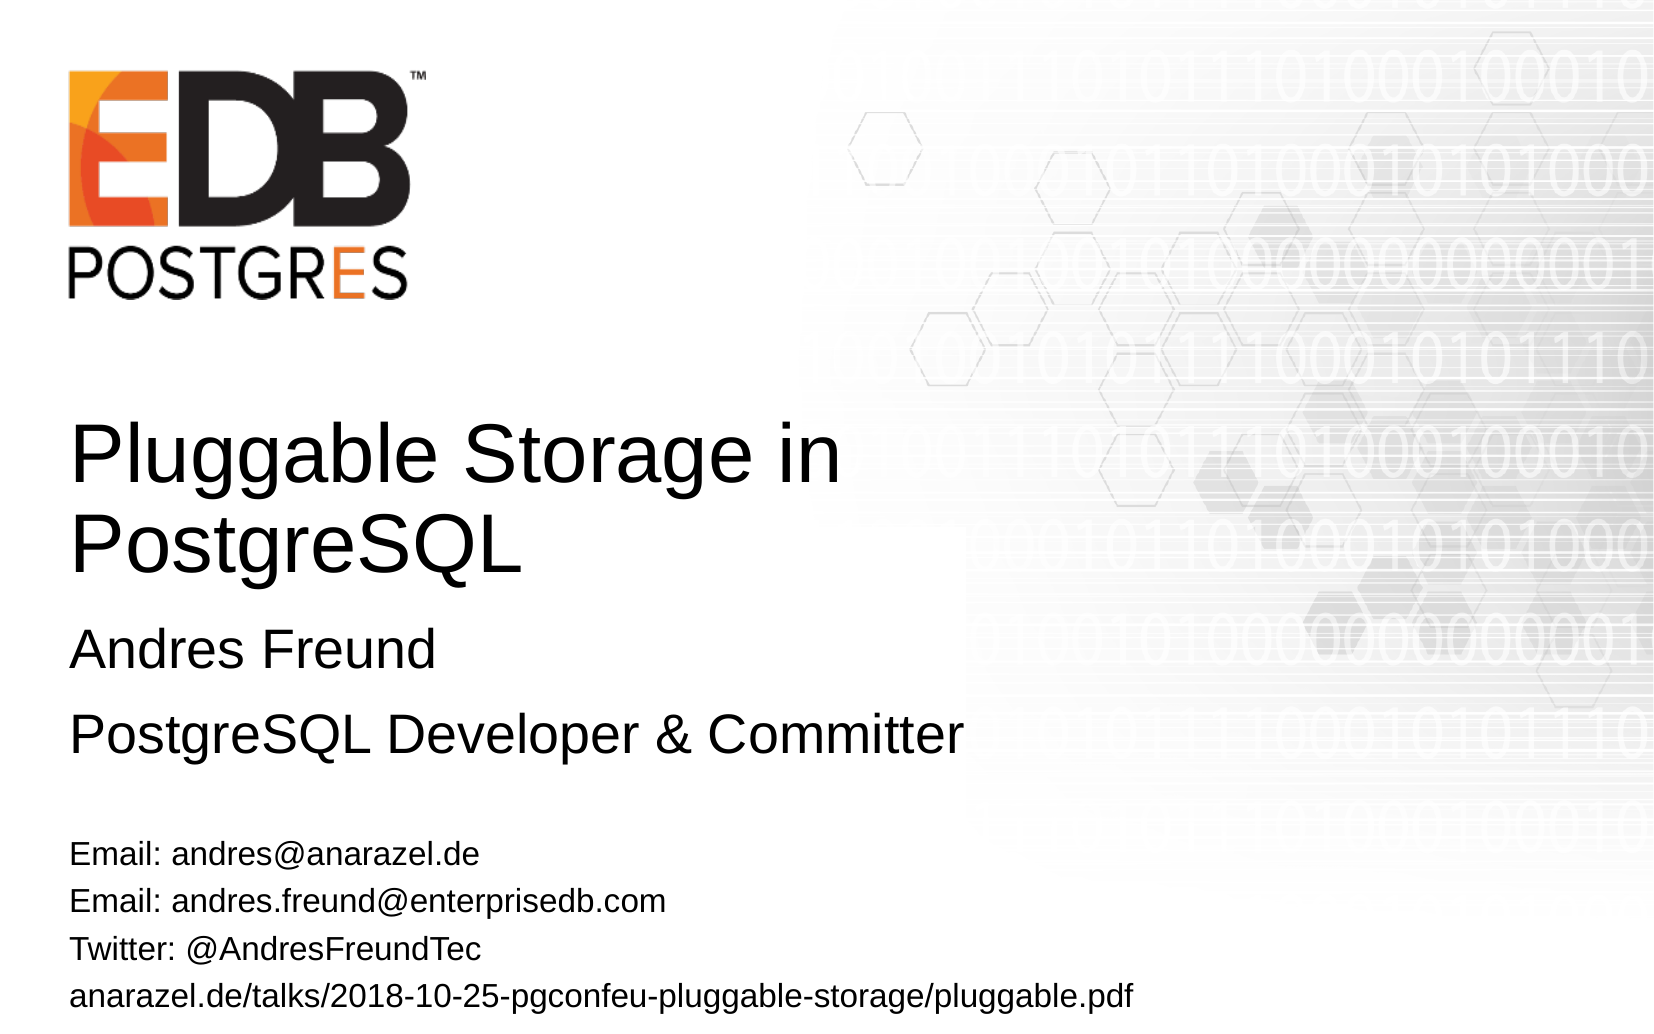

# Pluggable Storage in PostgreSQL
Andres Freund
PostgreSQL Developer & Committer
Email: andres@anarazel.de
Email: andres.freund@enterprisedb.com
Twitter: @AndresFreundTec
anarazel.de/talks/2018-10-25-pgconfeu-pluggable-storage/pluggable.pdf